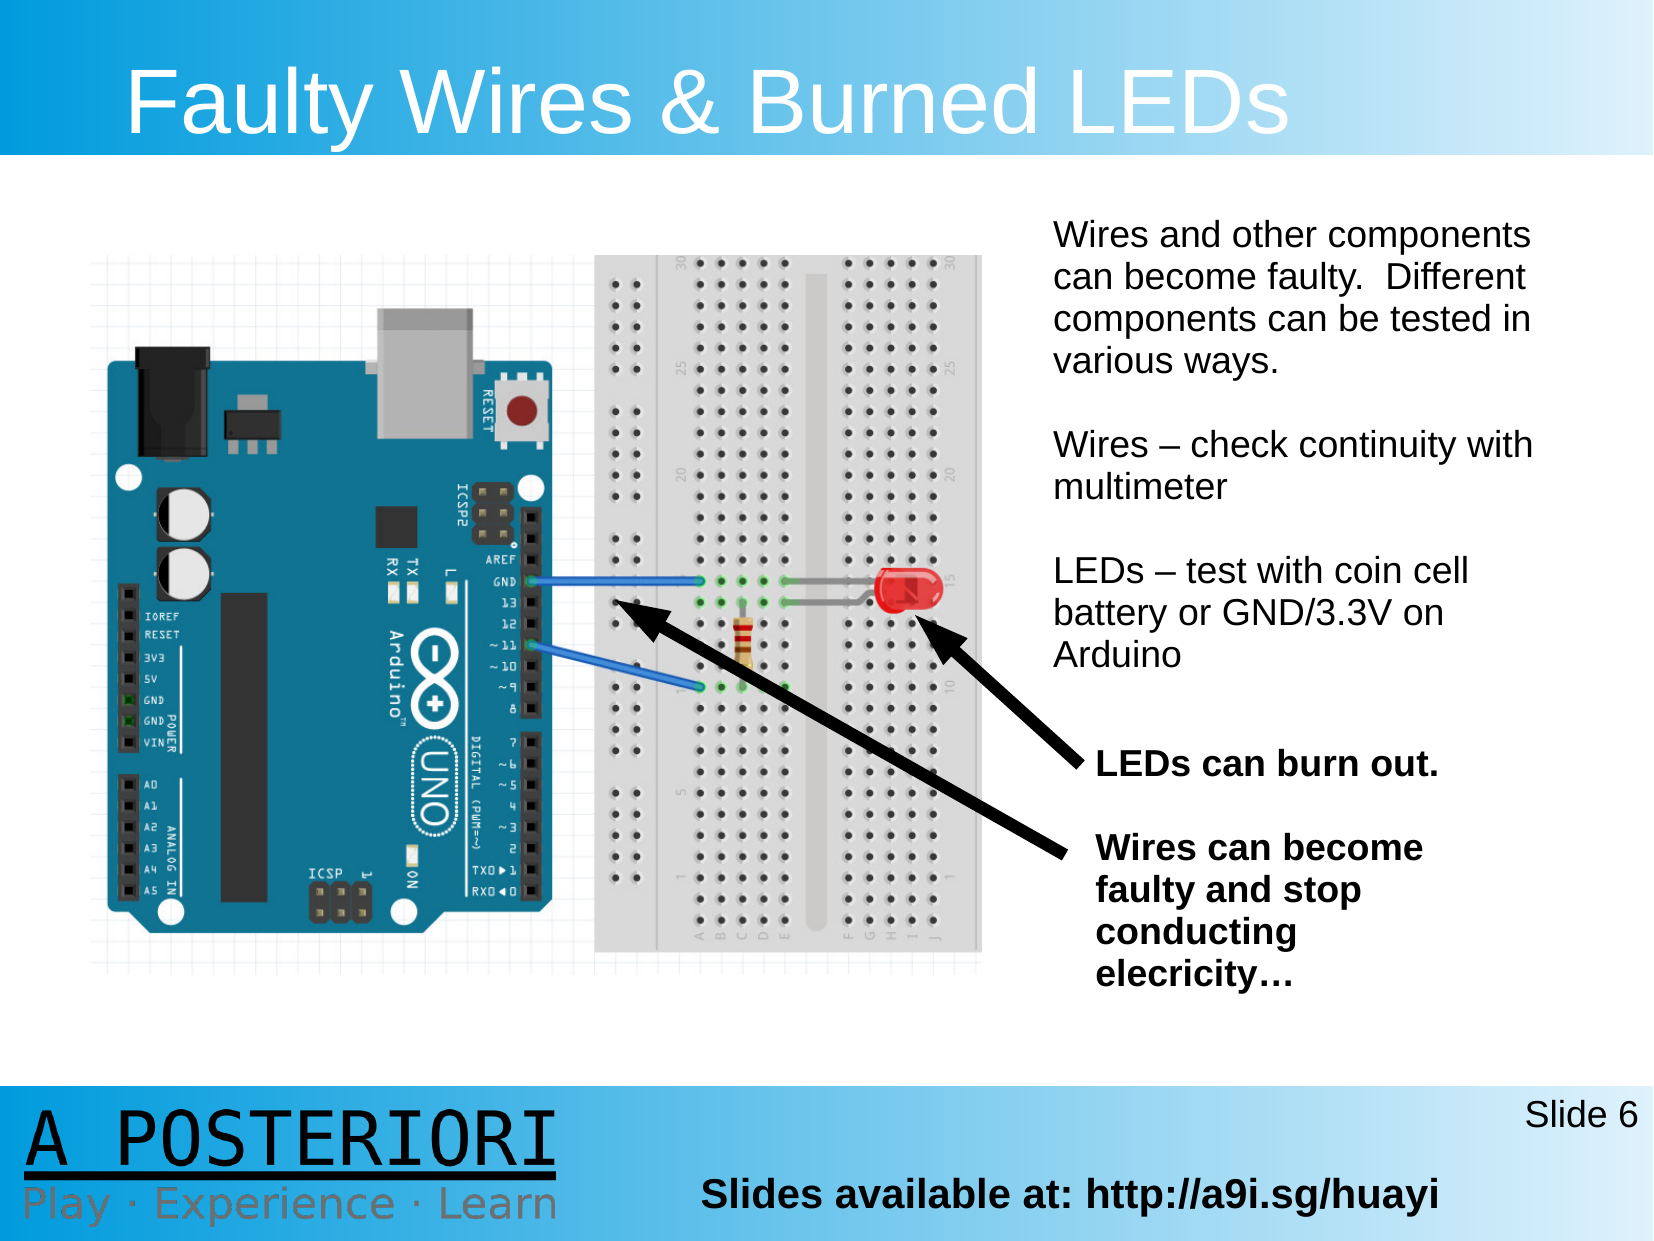

# Faulty Wires & Burned LEDs
Wires and other components can become faulty. Different components can be tested in various ways.
Wires – check continuity with multimeter
LEDs – test with coin cell battery or GND/3.3V on Arduino
LEDs can burn out.
Wires can become faulty and stop conducting elecricity…